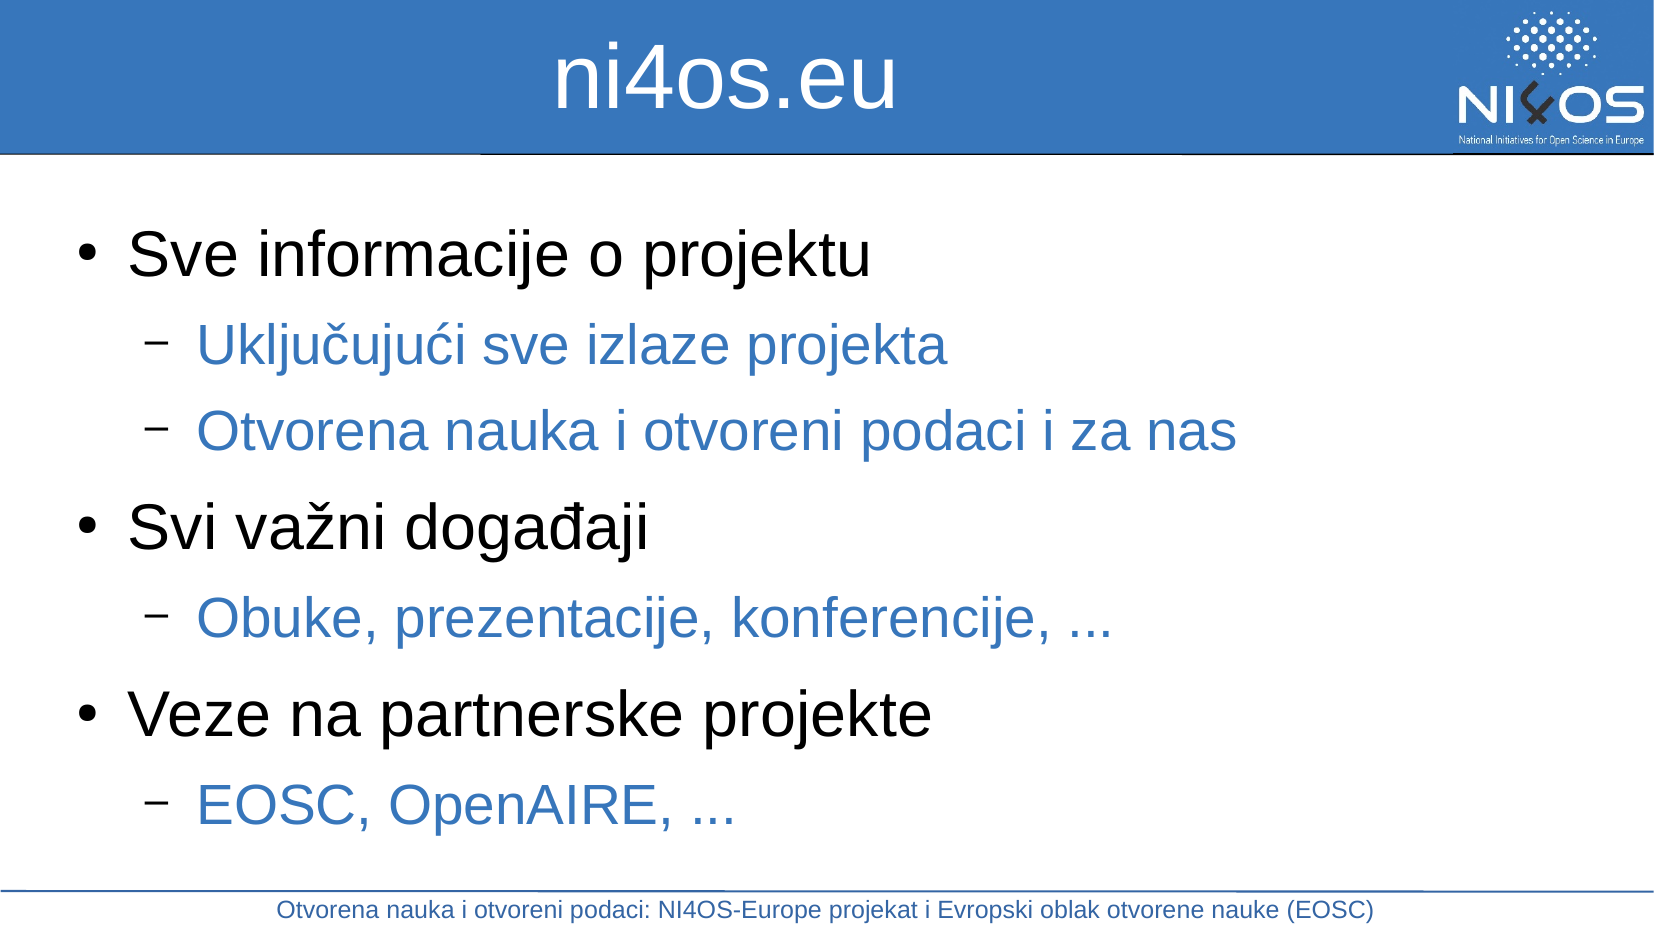

# ni4os.eu
Sve informacije o projektu
Uključujući sve izlaze projekta
Otvorena nauka i otvoreni podaci i za nas
Svi važni događaji
Obuke, prezentacije, konferencije, ...
Veze na partnerske projekte
EOSC, OpenAIRE, ...